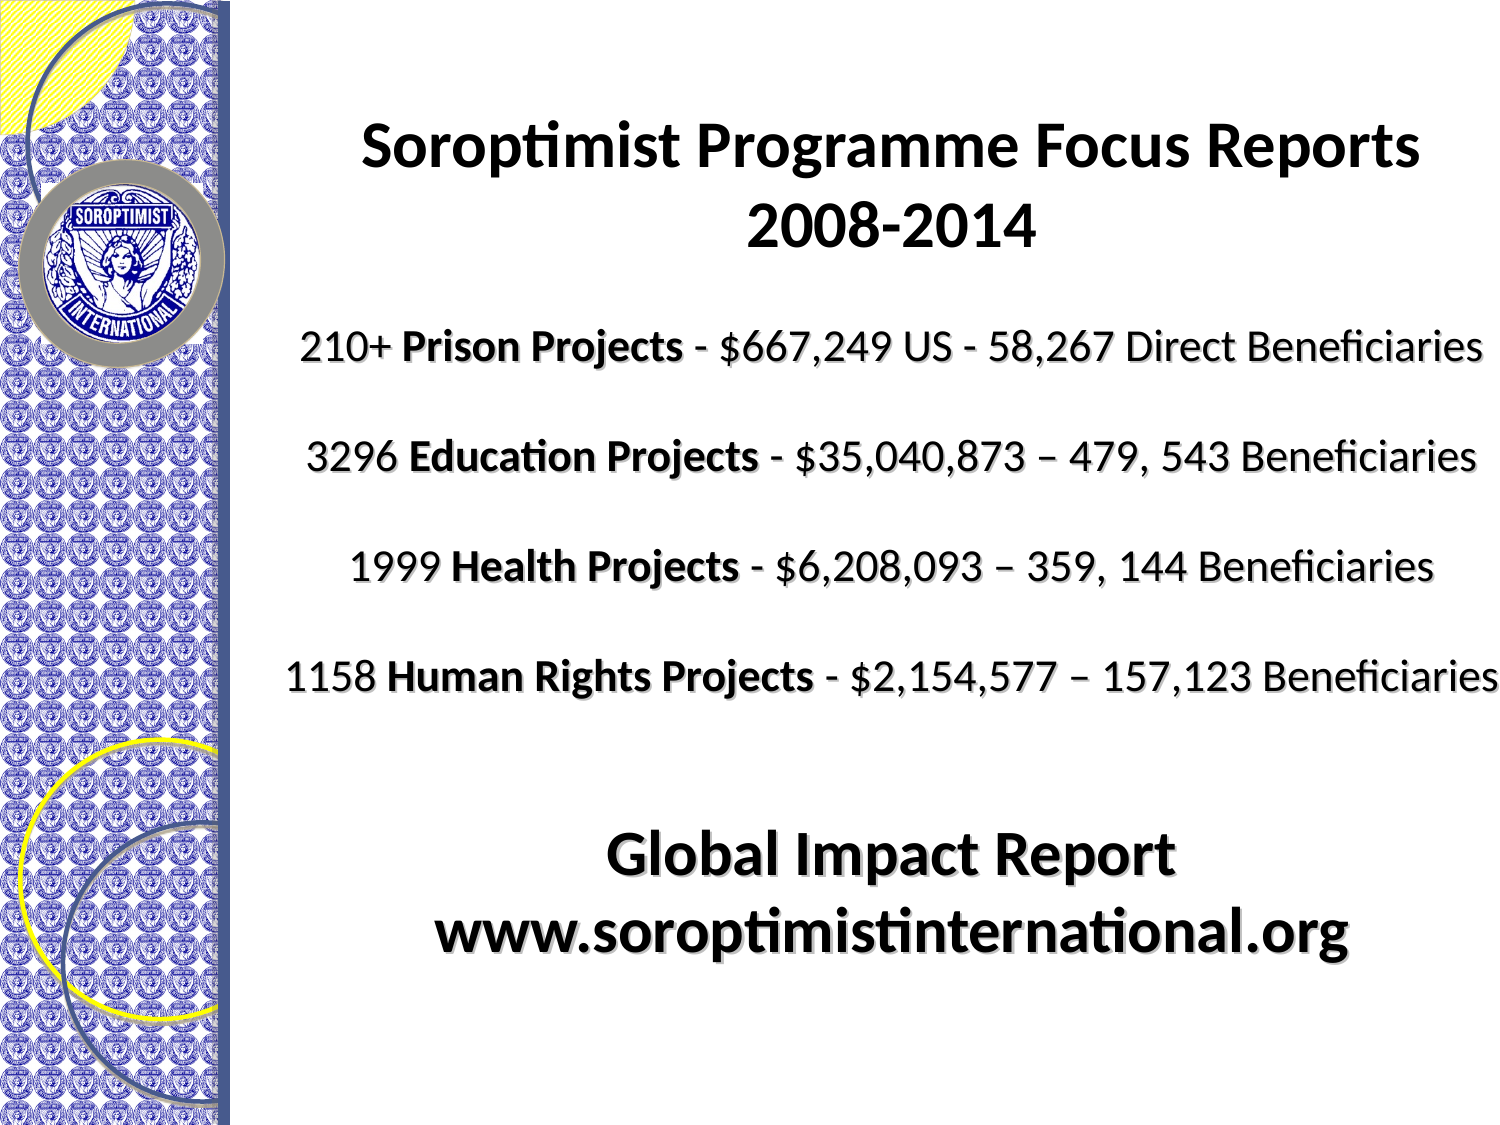

# Soroptimist Programme Focus Reports 2008-2014 210+ Prison Projects - $667,249 US - 58,267 Direct Beneficiaries 3296 Education Projects - $35,040,873 – 479, 543 Beneficiaries 1999 Health Projects - $6,208,093 – 359, 144 Beneficiaries 1158 Human Rights Projects - $2,154,577 – 157,123 Beneficiaries Global Impact Report www.soroptimistinternational.org